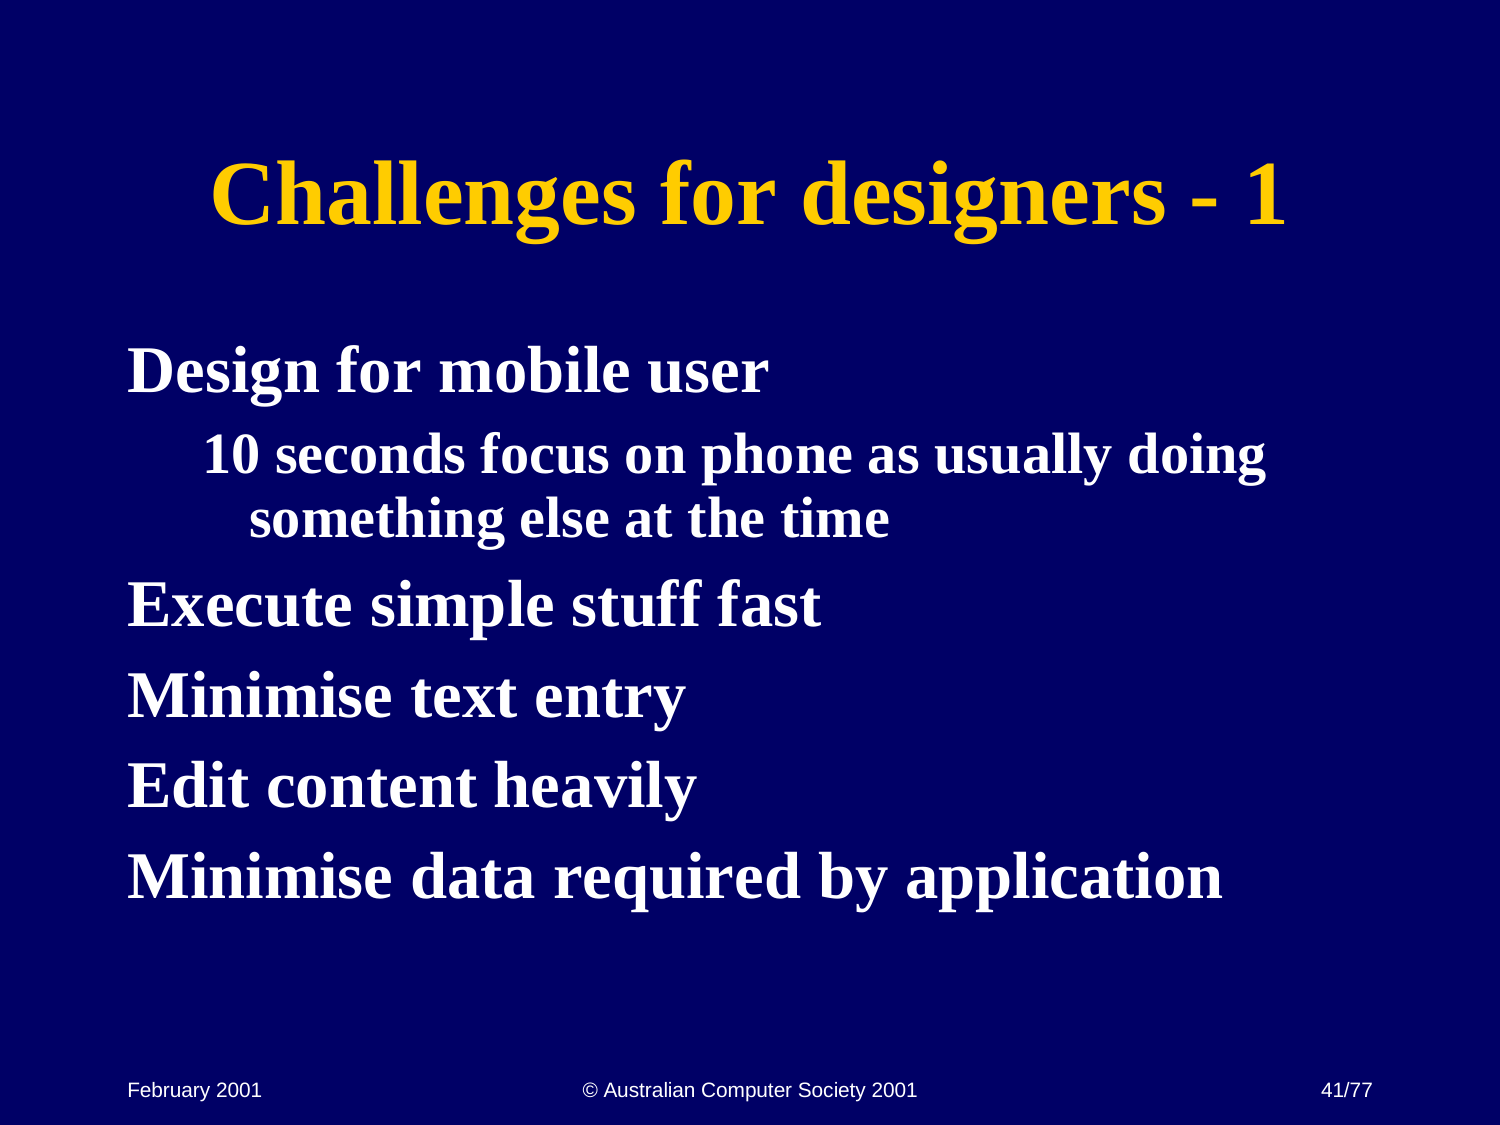

# Challenges for designers - 1
Design for mobile user
10 seconds focus on phone as usually doing something else at the time
Execute simple stuff fast
Minimise text entry
Edit content heavily
Minimise data required by application
February 2001
© Australian Computer Society 2001
41